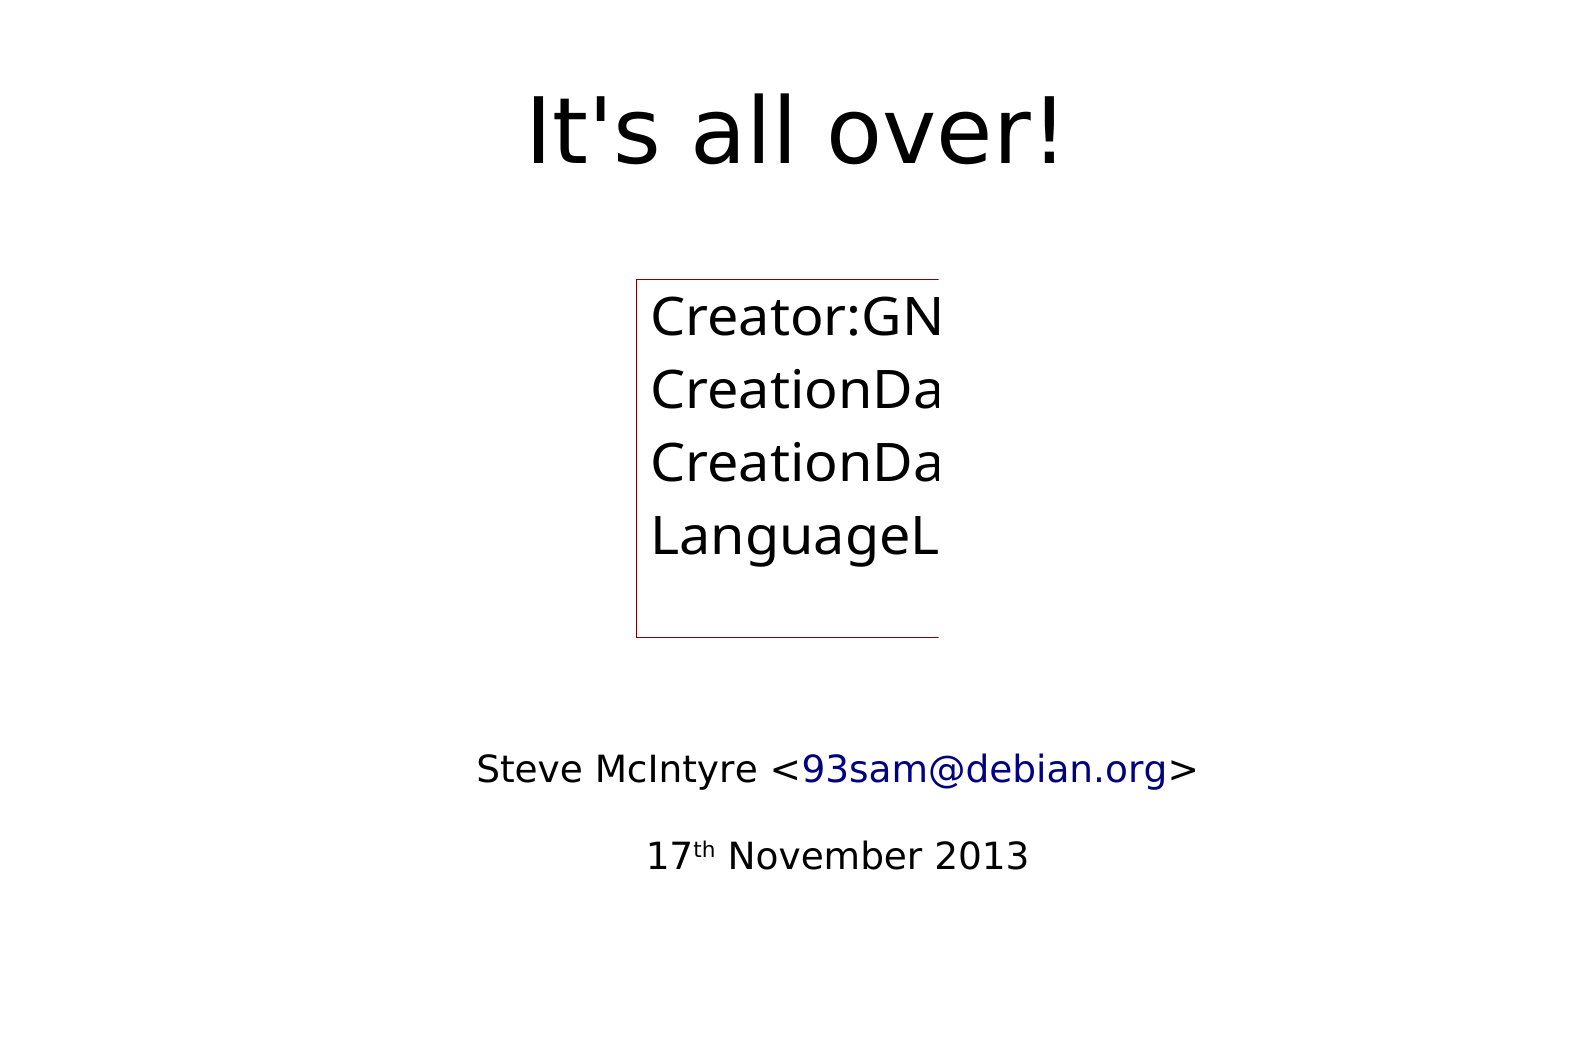

# It's all over!
Steve McIntyre <93sam@debian.org>
17th November 2013
1